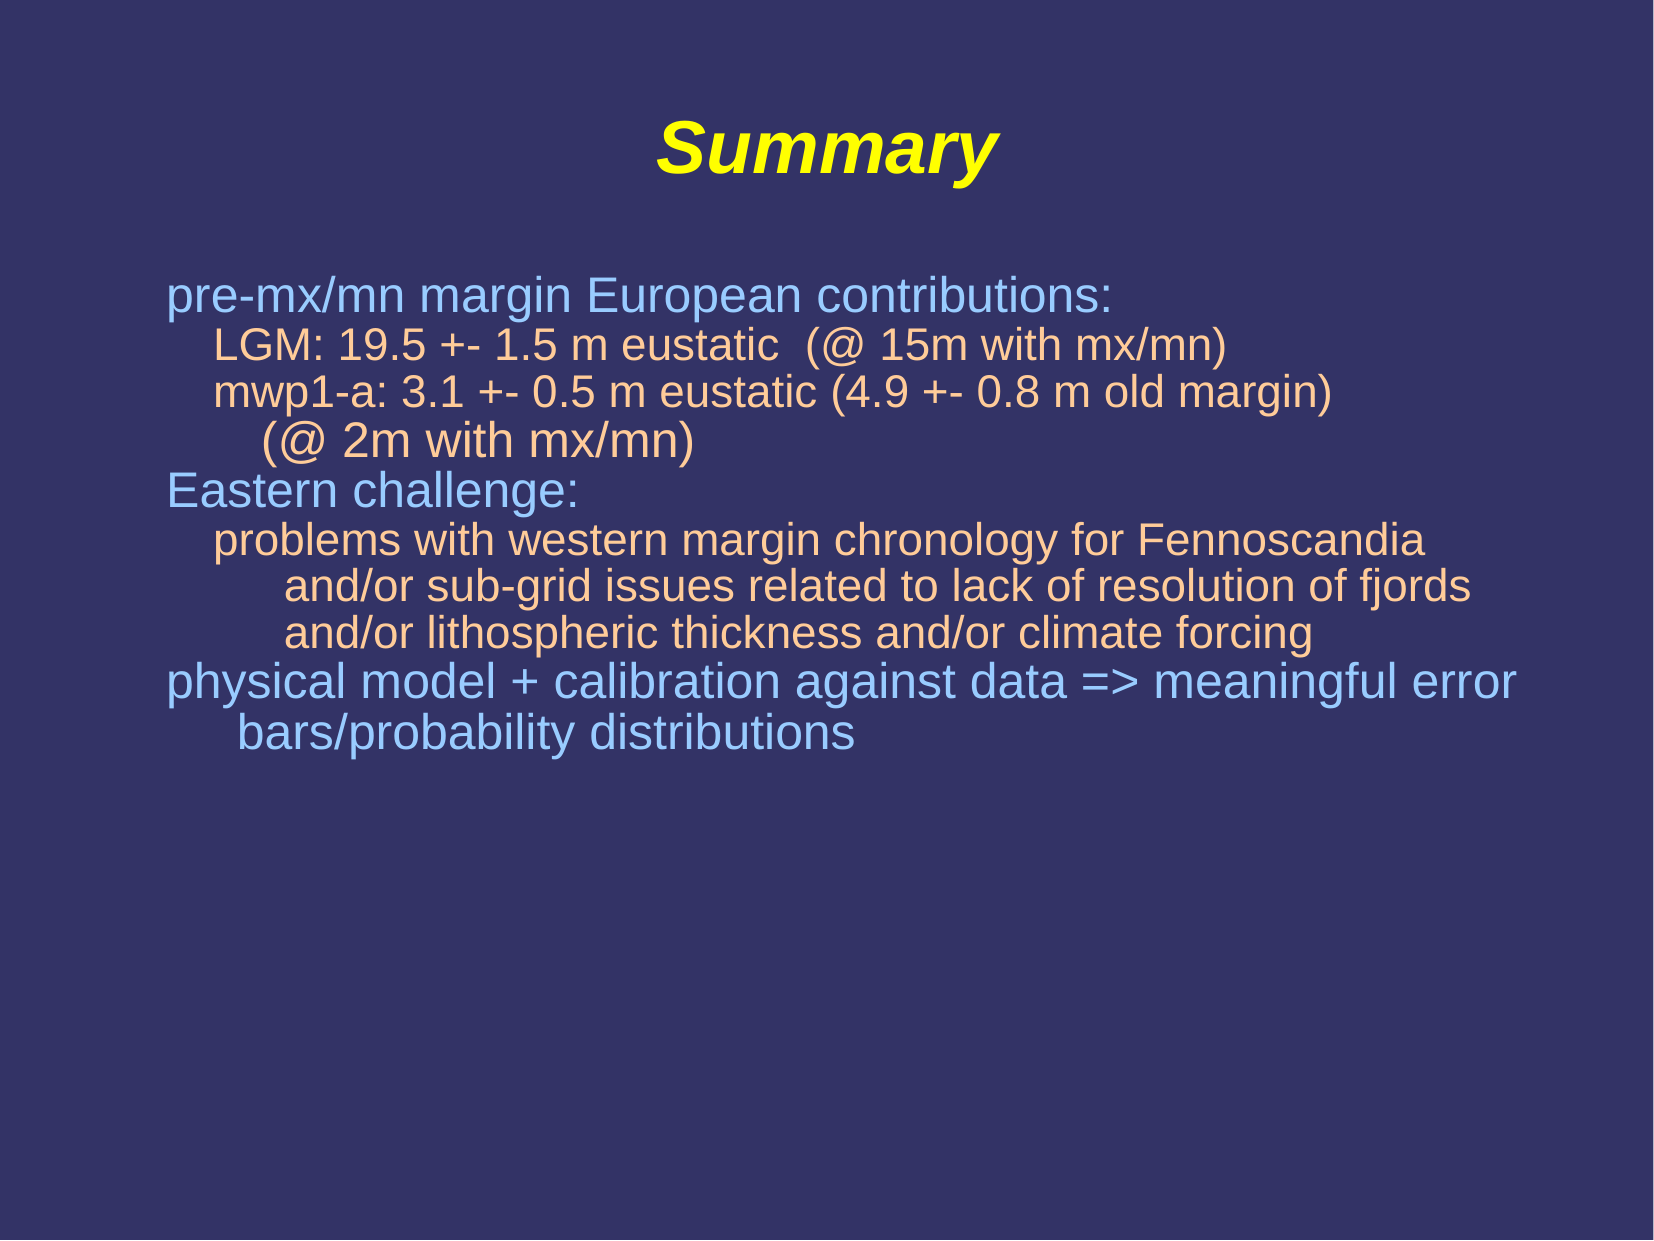

# Summary
pre-mx/mn margin European contributions:
LGM: 19.5 +- 1.5 m eustatic (@ 15m with mx/mn)
mwp1-a: 3.1 +- 0.5 m eustatic (4.9 +- 0.8 m old margin)
(@ 2m with mx/mn)
Eastern challenge:
problems with western margin chronology for Fennoscandia and/or sub-grid issues related to lack of resolution of fjords and/or lithospheric thickness and/or climate forcing
physical model + calibration against data => meaningful error bars/probability distributions